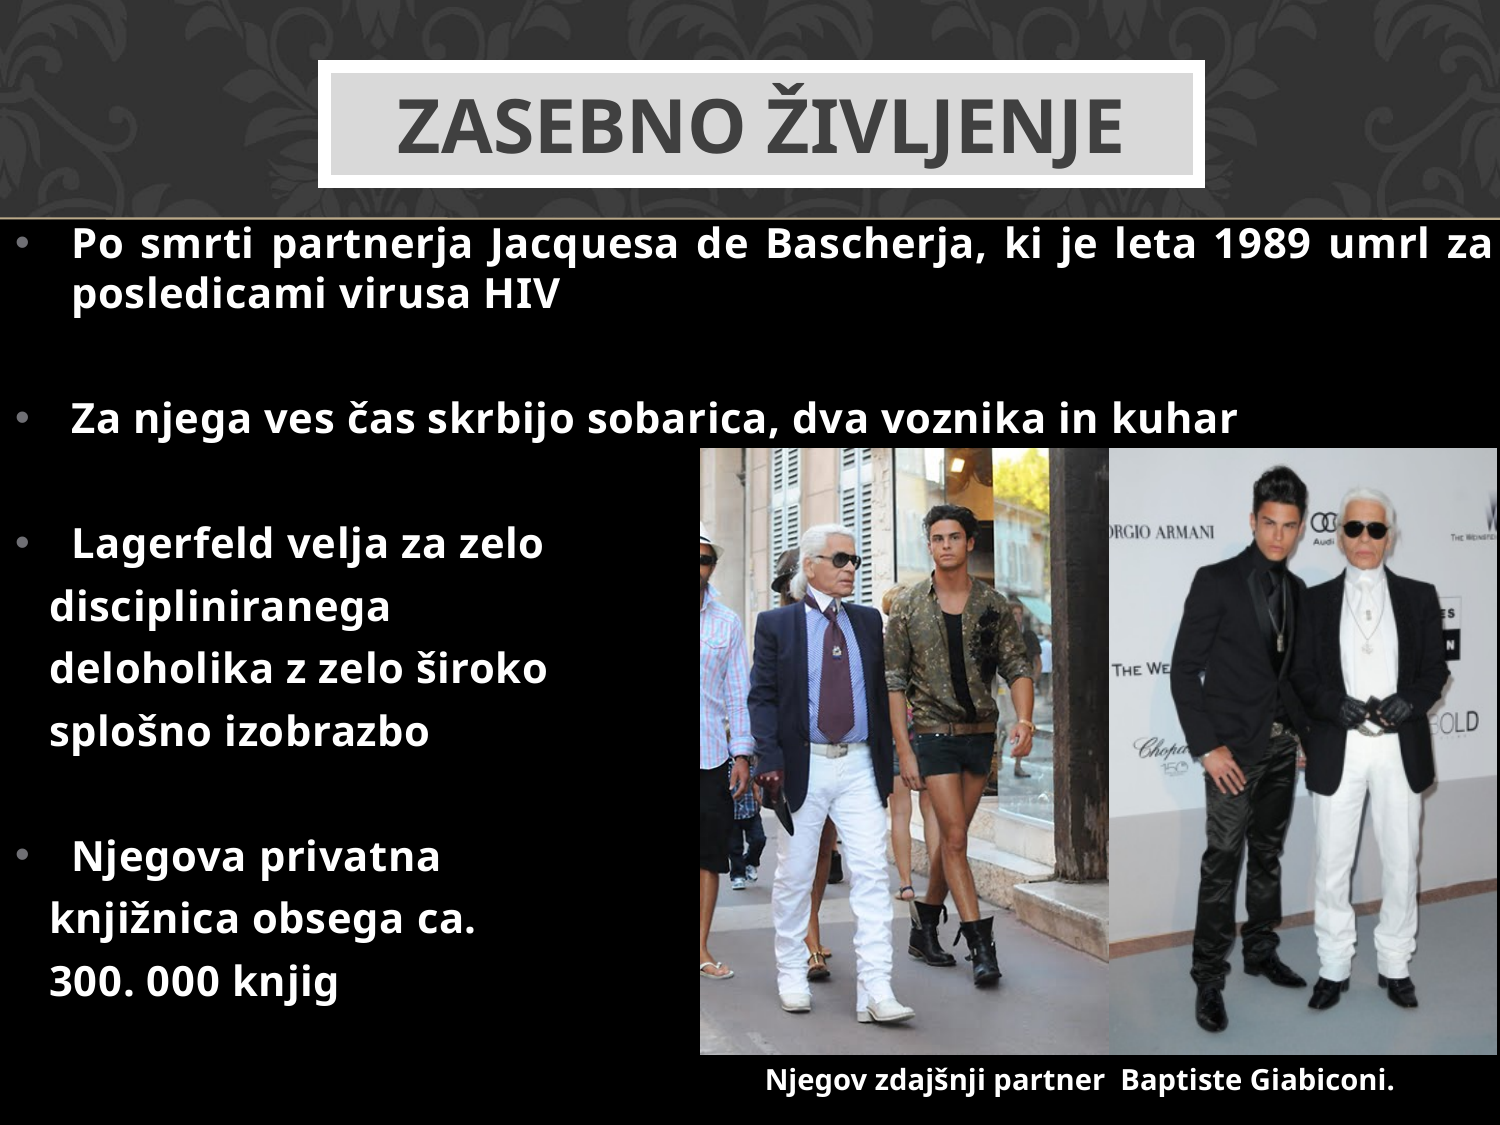

ZASEBNO ŽIVLJENJE
# Po smrti partnerja Jacquesa de Bascherja, ki je leta 1989 umrl za posledicami virusa HIV
Za njega ves čas skrbijo sobarica, dva voznika in kuhar
Lagerfeld velja za zelo
 discipliniranega
 deloholika z zelo široko
 splošno izobrazbo
Njegova privatna
 knjižnica obsega ca.
 300. 000 knjig
Njegov zdajšnji partner Baptiste Giabiconi.